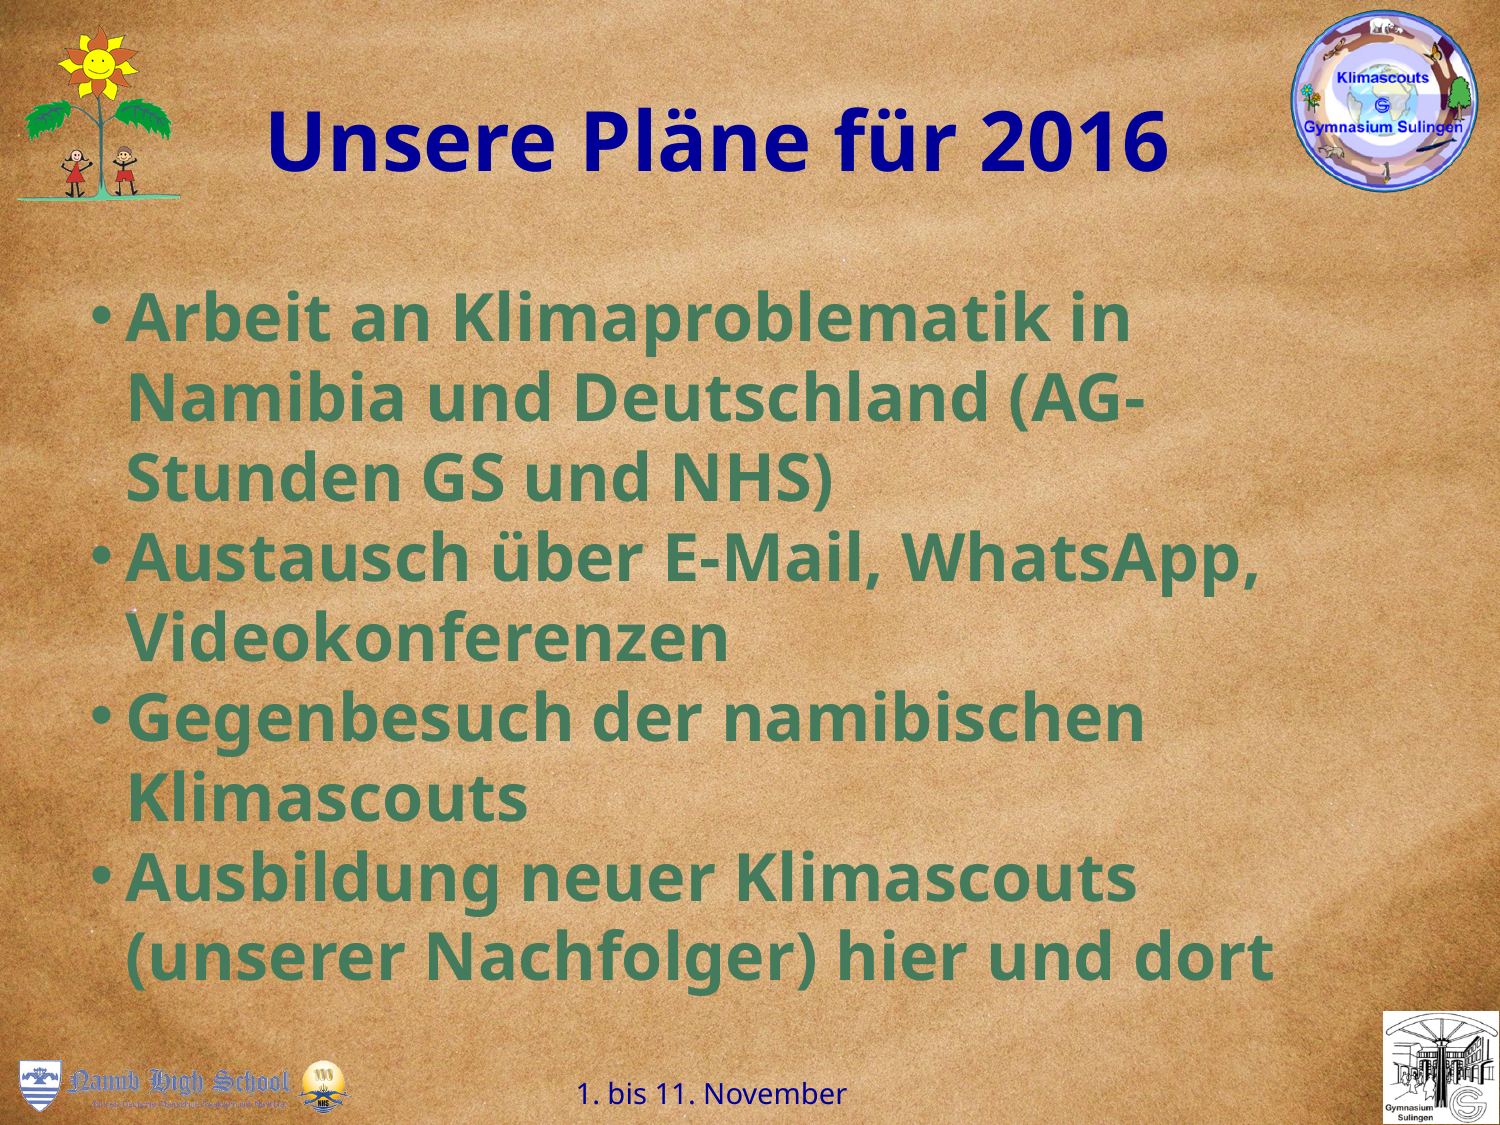

Unsere Pläne für 2016
Arbeit an Klimaproblematik in Namibia und Deutschland (AG-Stunden GS und NHS)
Austausch über E-Mail, WhatsApp, Videokonferenzen
Gegenbesuch der namibischen Klimascouts
Ausbildung neuer Klimascouts (unserer Nachfolger) hier und dort